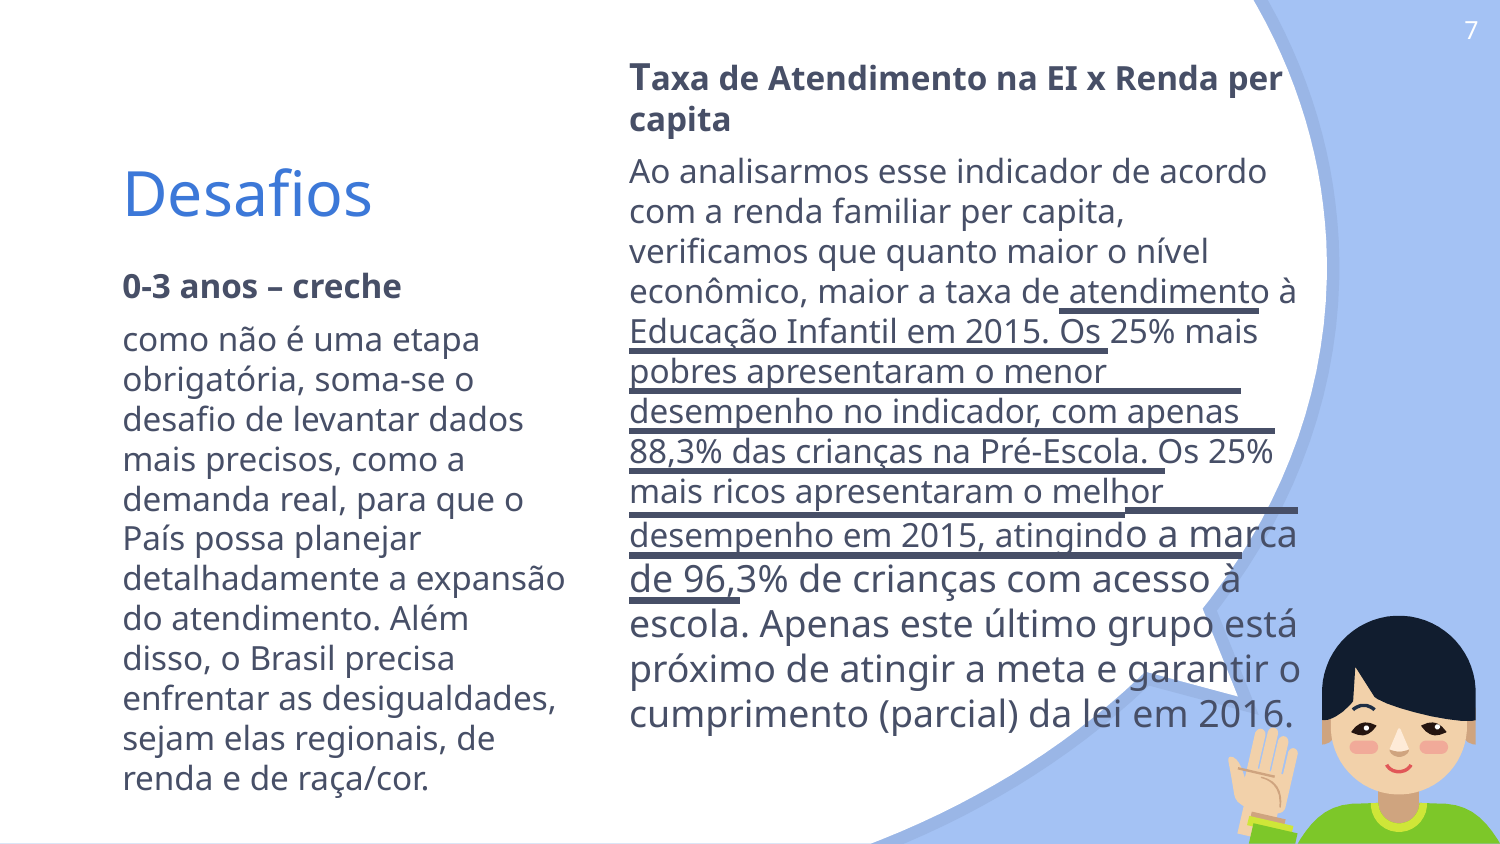

Taxa de Atendimento na EI x Renda per capita
Ao analisarmos esse indicador de acordo com a renda familiar per capita, verificamos que quanto maior o nível econômico, maior a taxa de atendimento à Educação Infantil em 2015. Os 25% mais pobres apresentaram o menor desempenho no indicador, com apenas 88,3% das crianças na Pré-Escola. Os 25% mais ricos apresentaram o melhor desempenho em 2015, atingindo a marca de 96,3% de crianças com acesso à escola. Apenas este último grupo está próximo de atingir a meta e garantir o cumprimento (parcial) da lei em 2016.
Desafios
# 0-3 anos – creche
como não é uma etapa obrigatória, soma-se o desafio de levantar dados mais precisos, como a demanda real, para que o País possa planejar detalhadamente a expansão do atendimento. Além disso, o Brasil precisa enfrentar as desigualdades, sejam elas regionais, de renda e de raça/cor.